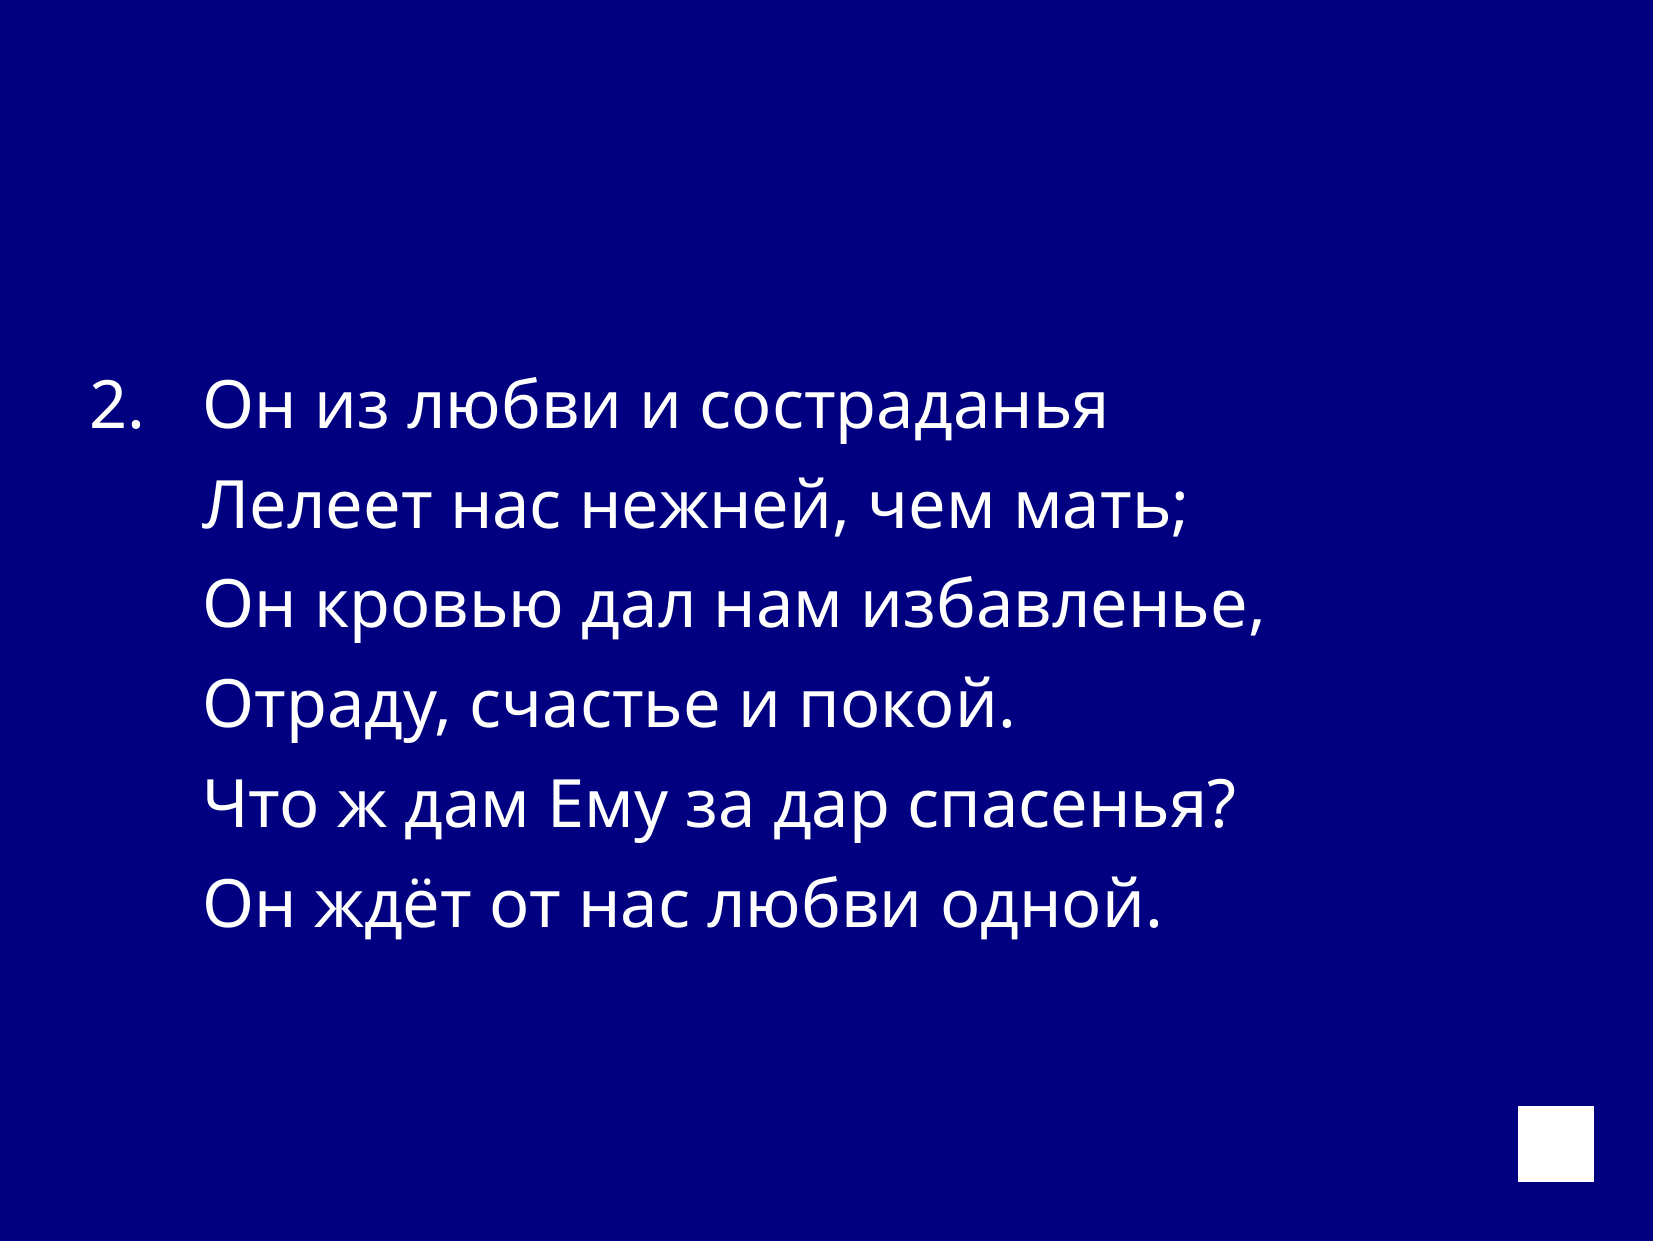

2.	Он из любви и состраданья
	Лелеет нас нежней, чем мать;
	Он кровью дал нам избавленье,
	Отраду, счастье и покой.
	Что ж дам Ему за дар спасенья?
	Он ждёт от нас любви одной.